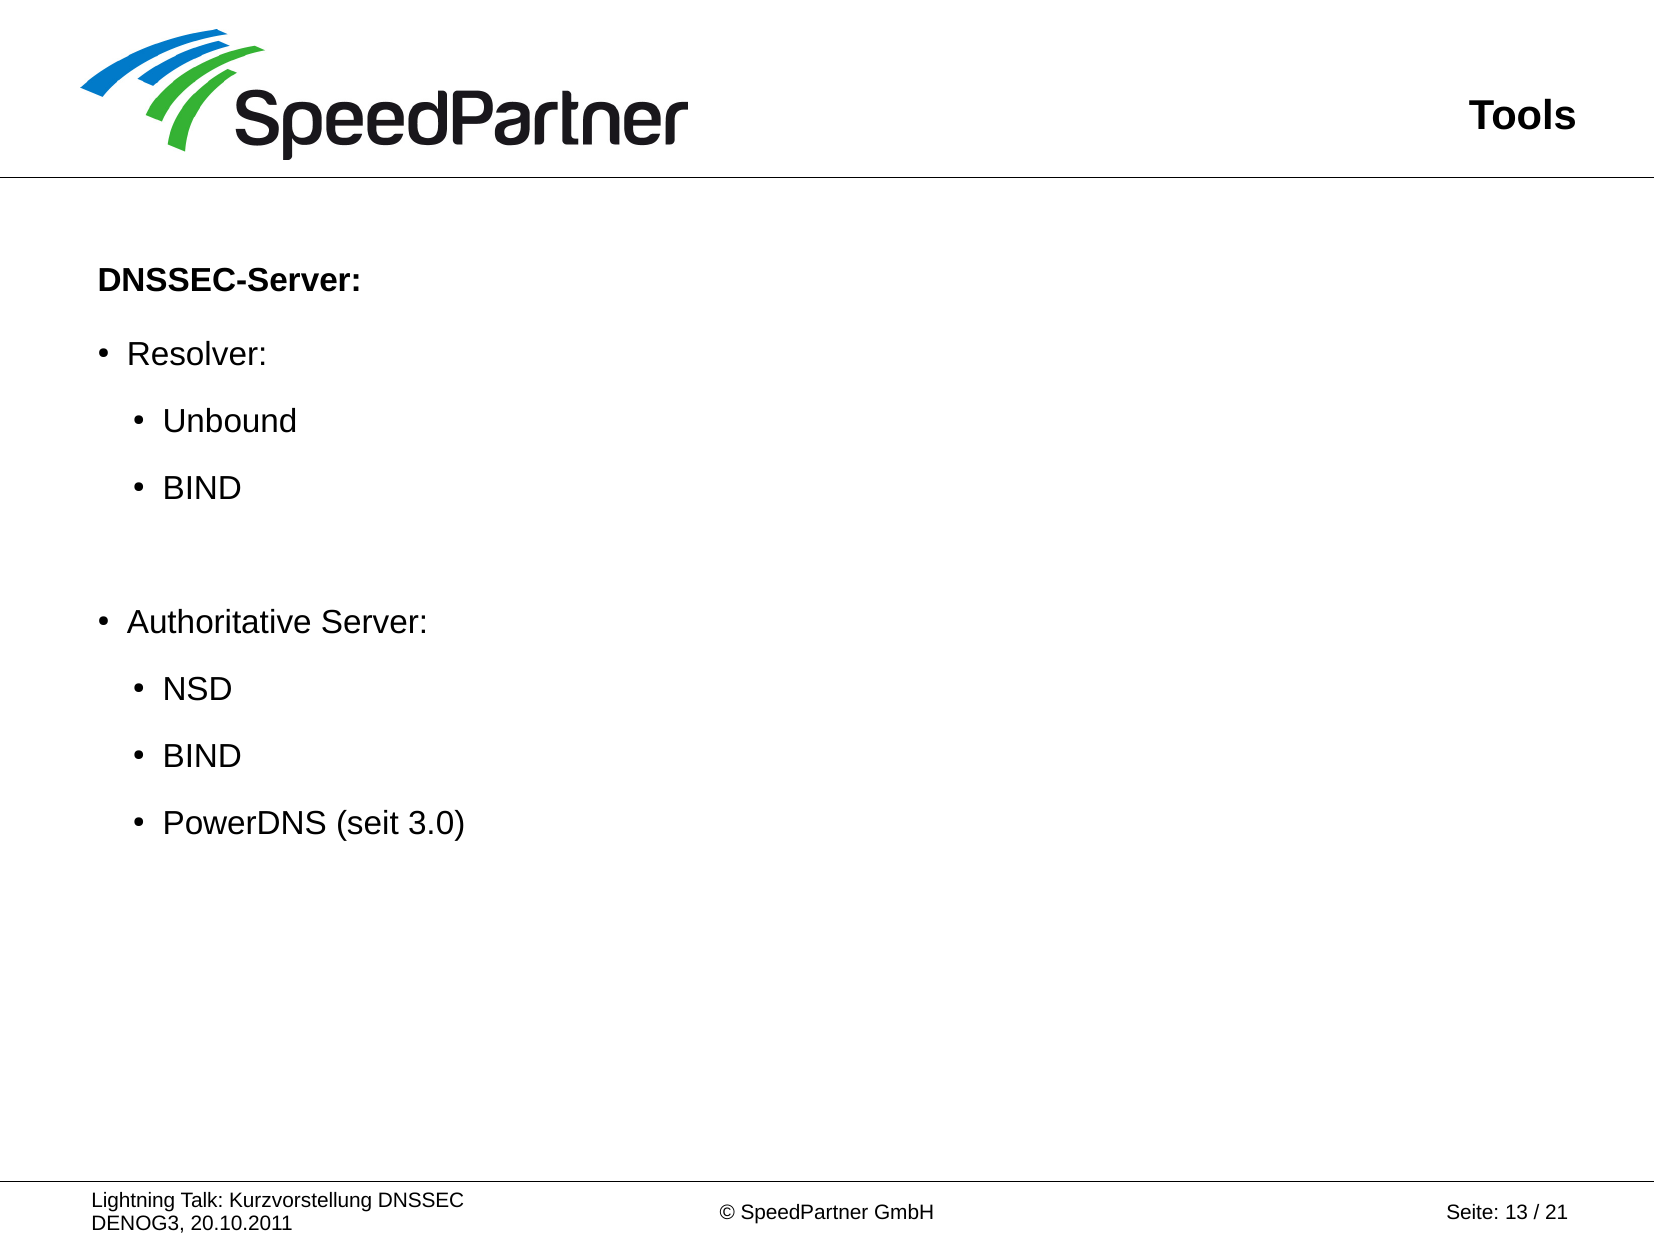

# Tools
DNSSEC-Server:
Resolver:
Unbound
BIND
Authoritative Server:
NSD
BIND
PowerDNS (seit 3.0)